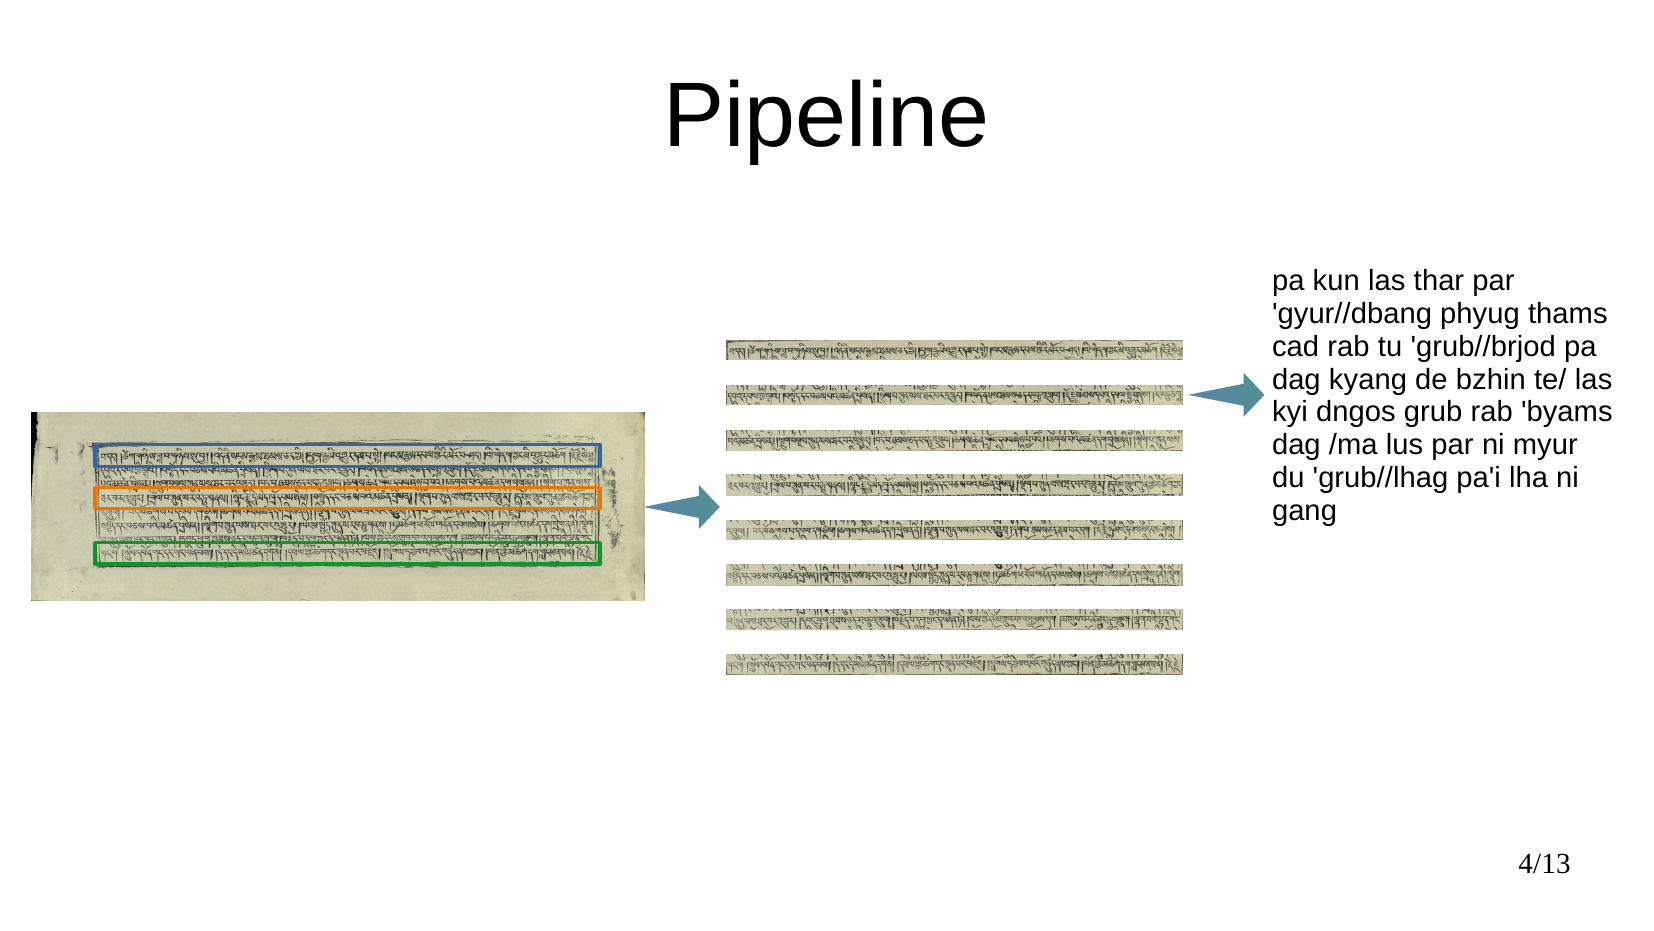

# Pipeline
pa kun las thar par 'gyur//dbang phyug thams cad rab tu 'grub//brjod pa dag kyang de bzhin te/ las kyi dngos grub rab 'byams dag /ma lus par ni myur du 'grub//lhag pa'i lha ni gang
4